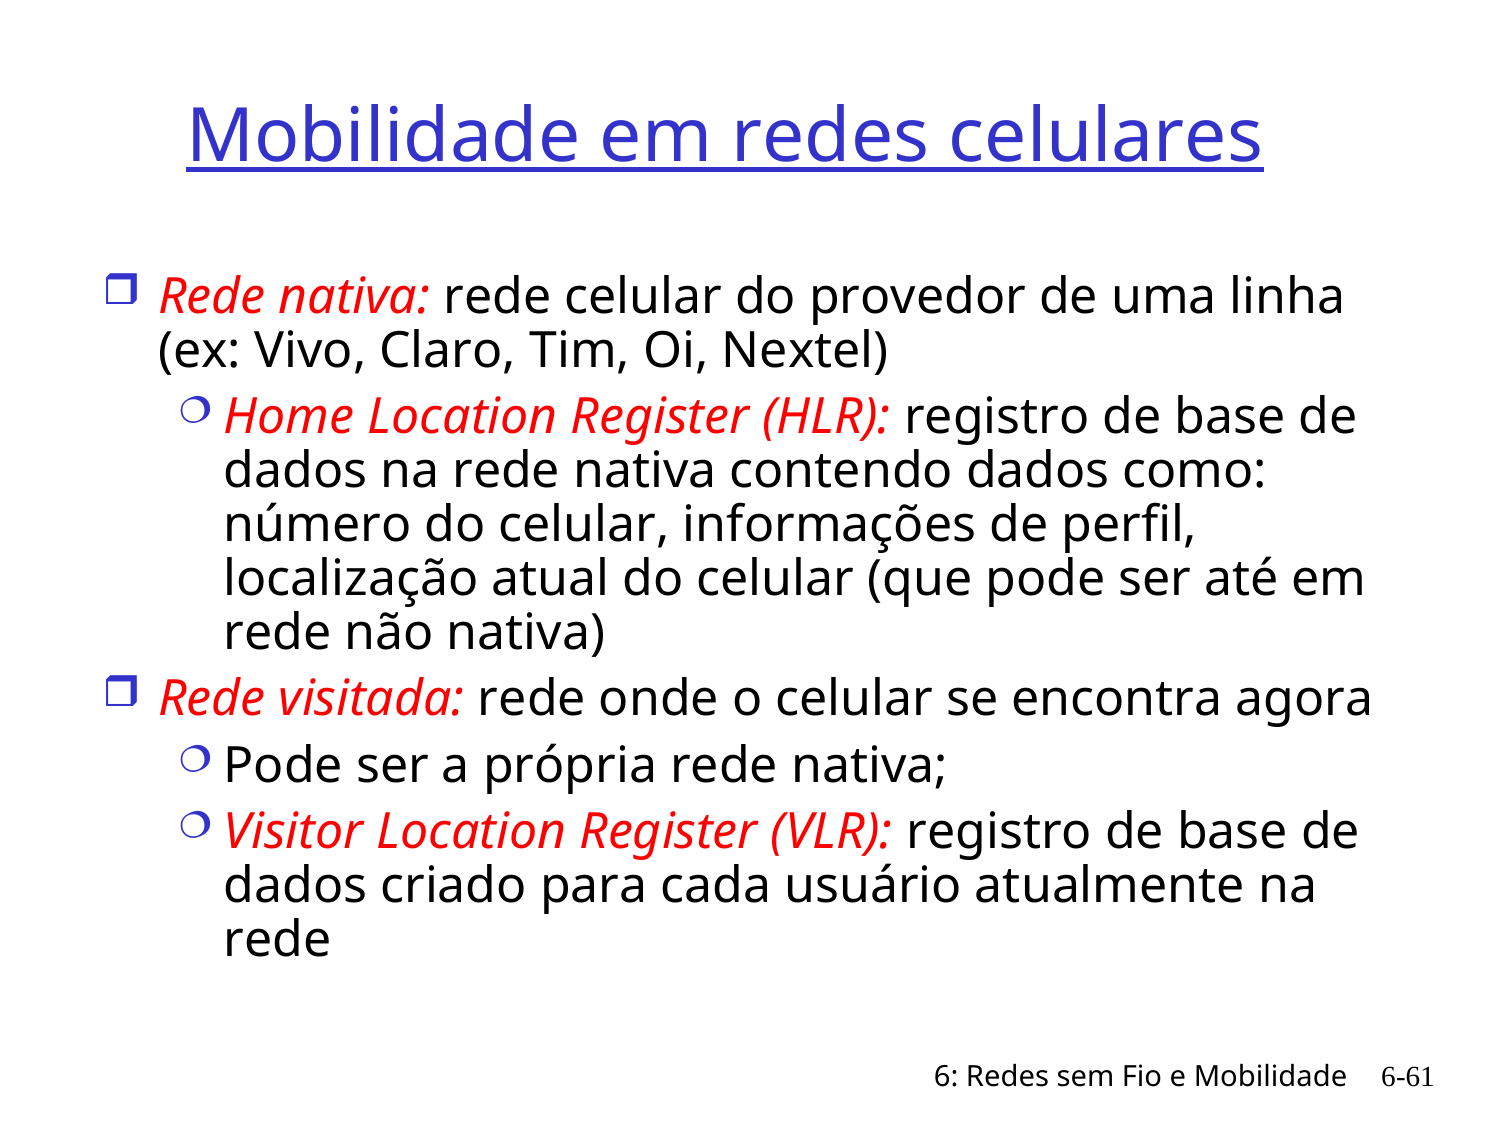

Mobilidade em redes celulares
Rede nativa: rede celular do provedor de uma linha (ex: Vivo, Claro, Tim, Oi, Nextel)
Home Location Register (HLR): registro de base de dados na rede nativa contendo dados como: número do celular, informações de perfil, localização atual do celular (que pode ser até em rede não nativa)
Rede visitada: rede onde o celular se encontra agora
Pode ser a própria rede nativa;
Visitor Location Register (VLR): registro de base de dados criado para cada usuário atualmente na rede
6: Redes sem Fio e Mobilidade